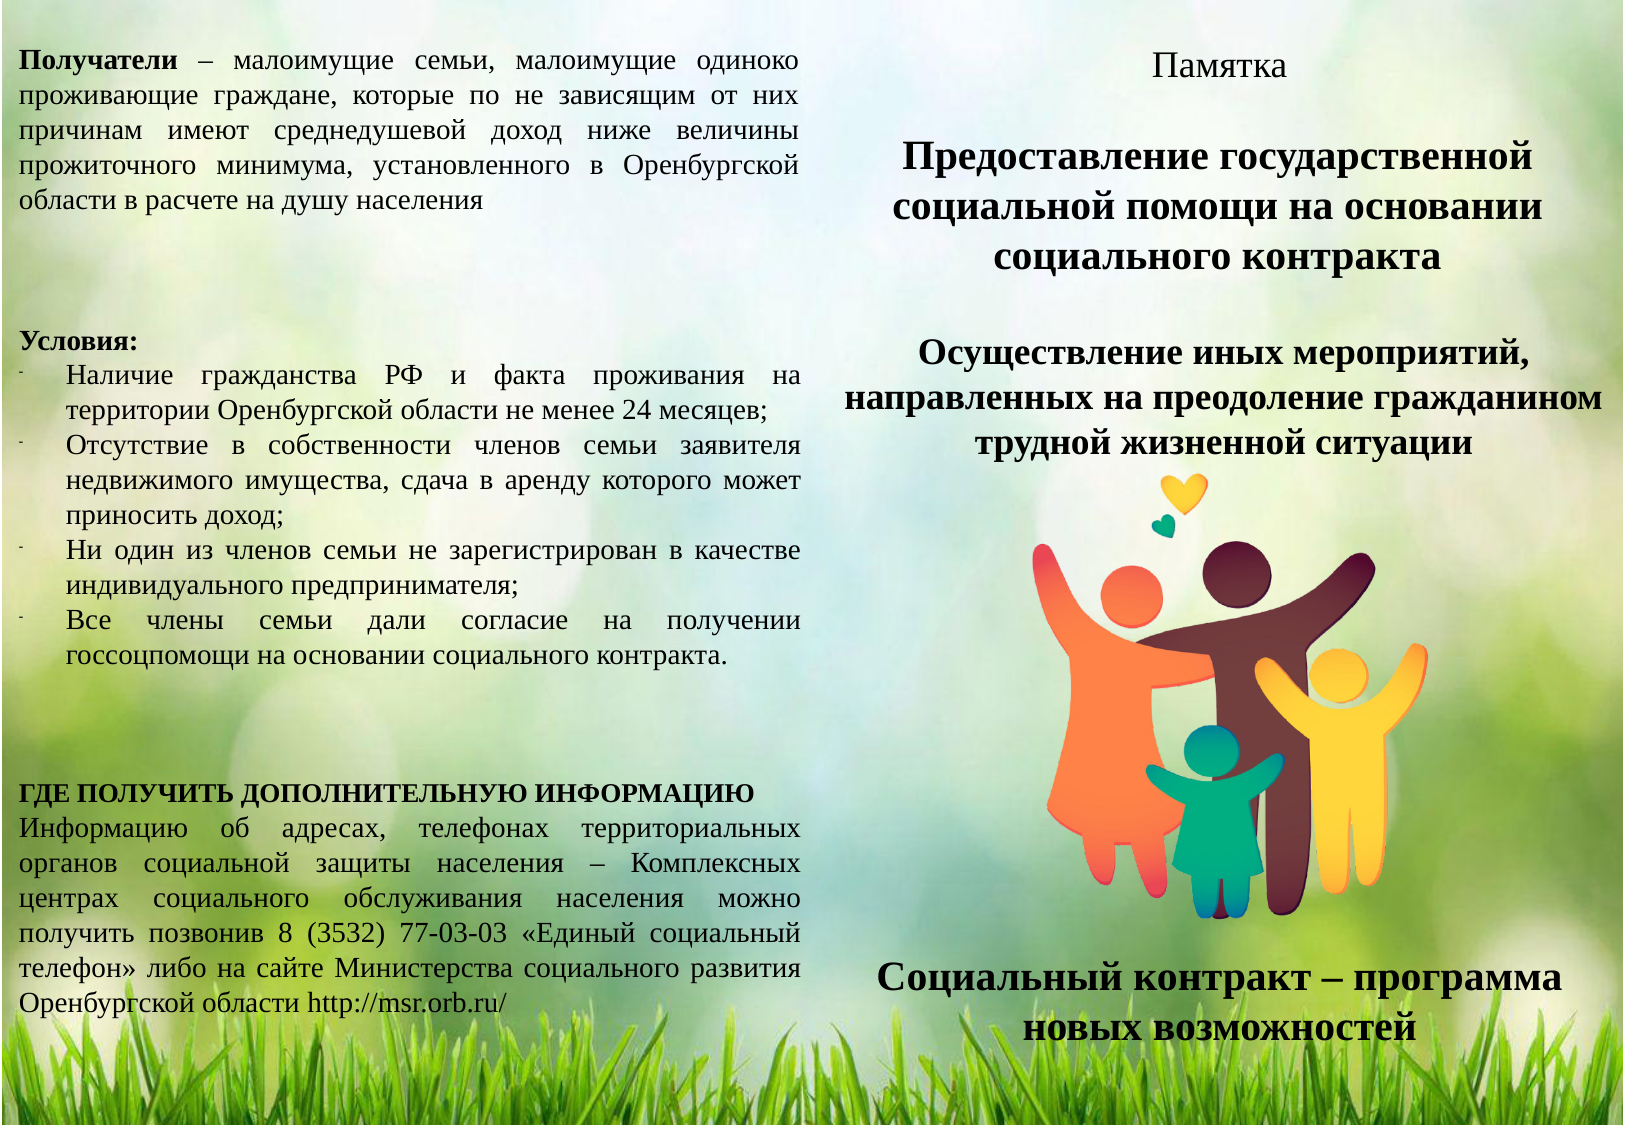

Памятка
Получатели – малоимущие семьи, малоимущие одиноко проживающие граждане, которые по не зависящим от них причинам имеют среднедушевой доход ниже величины прожиточного минимума, установленного в Оренбургской области в расчете на душу населения
Предоставление государственной социальной помощи на основании социального контракта
Условия:
Наличие гражданства РФ и факта проживания на территории Оренбургской области не менее 24 месяцев;
Отсутствие в собственности членов семьи заявителя недвижимого имущества, сдача в аренду которого может приносить доход;
Ни один из членов семьи не зарегистрирован в качестве индивидуального предпринимателя;
Все члены семьи дали согласие на получении госсоцпомощи на основании социального контракта.
Осуществление иных мероприятий, направленных на преодоление гражданином трудной жизненной ситуации
ГДЕ ПОЛУЧИТЬ ДОПОЛНИТЕЛЬНУЮ ИНФОРМАЦИЮ
Информацию об адресах, телефонах территориальных органов социальной защиты населения – Комплексных центрах социального обслуживания населения можно получить позвонив 8 (3532) 77-03-03 «Единый социальный телефон» либо на сайте Министерства социального развития Оренбургской области http://msr.orb.ru/
Социальный контракт – программа новых возможностей